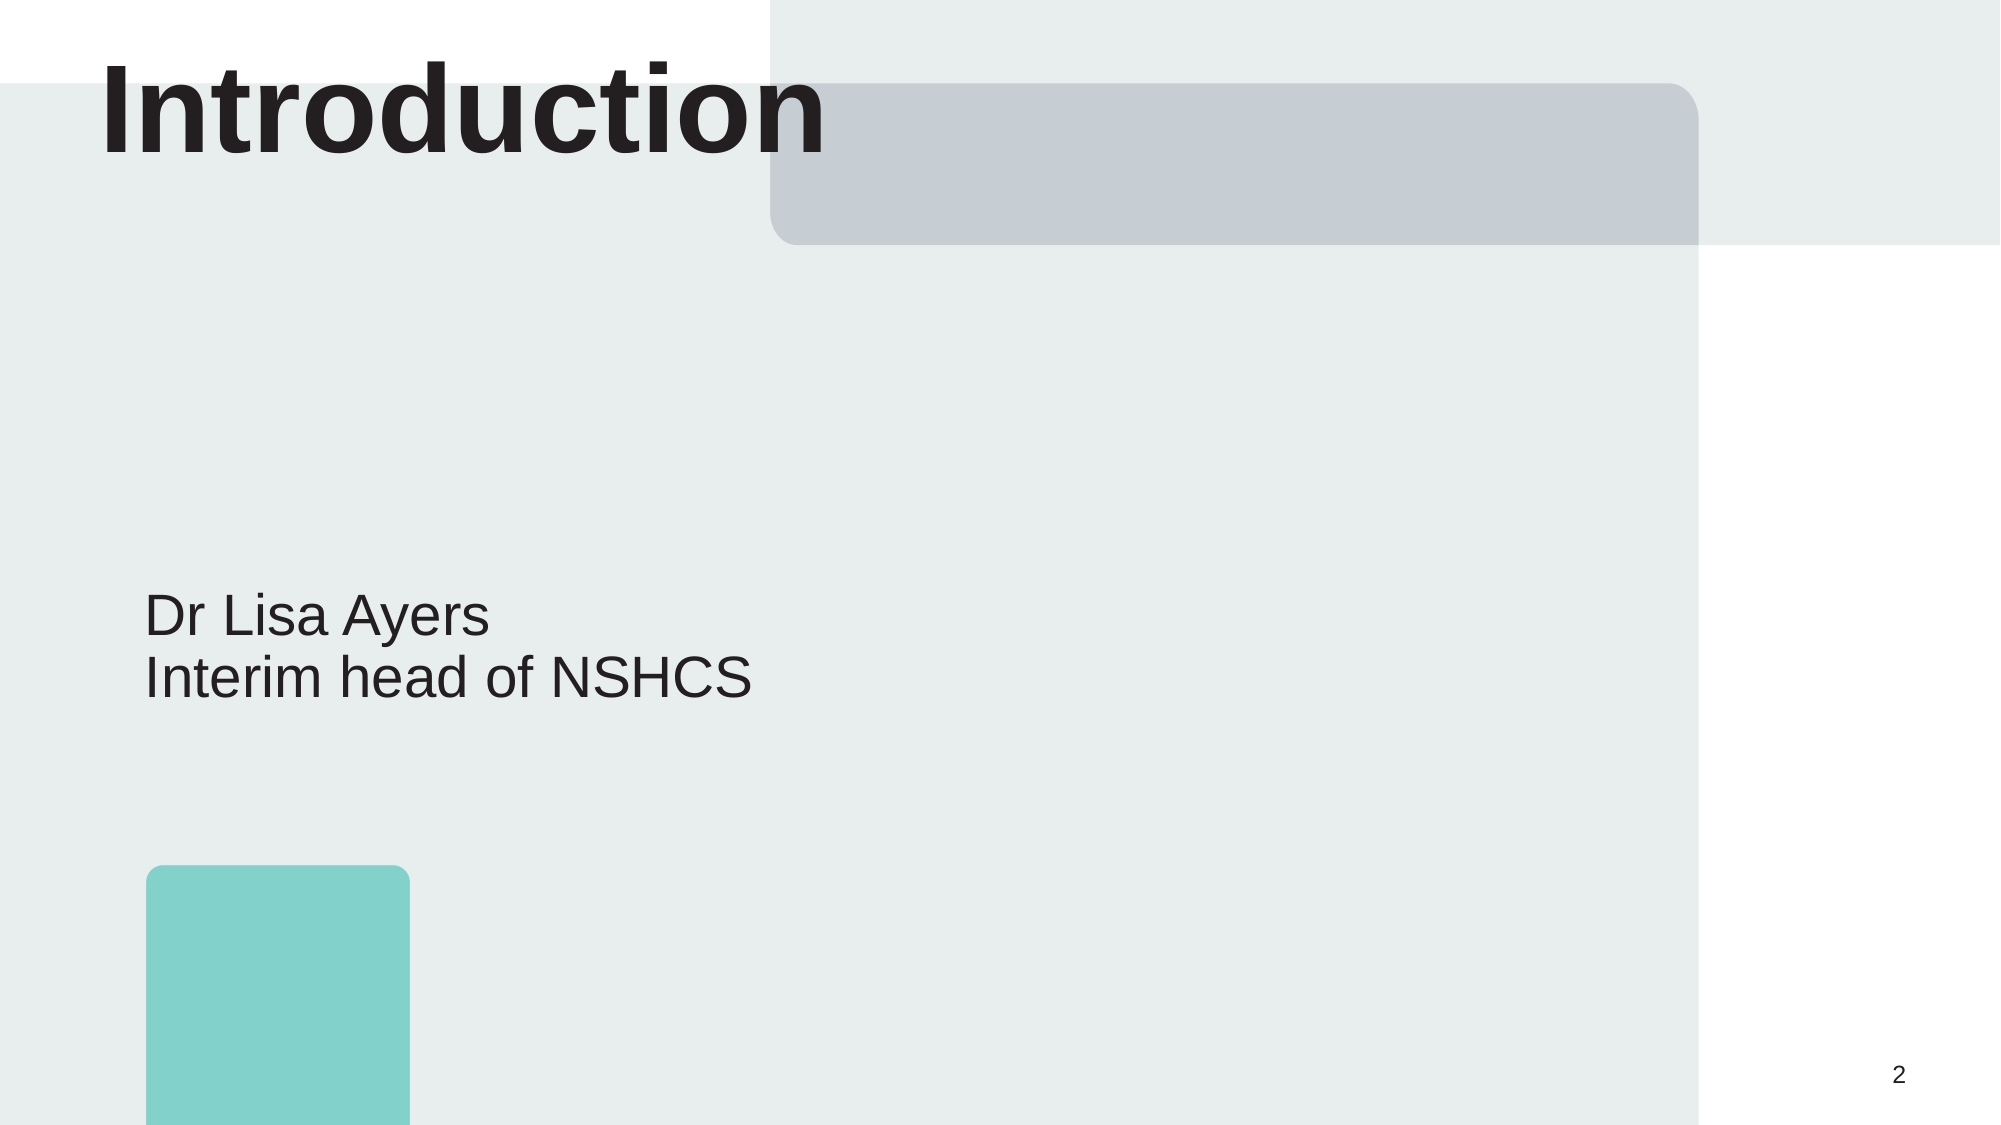

# Introduction
Dr Lisa Ayers
Interim head of NSHCS